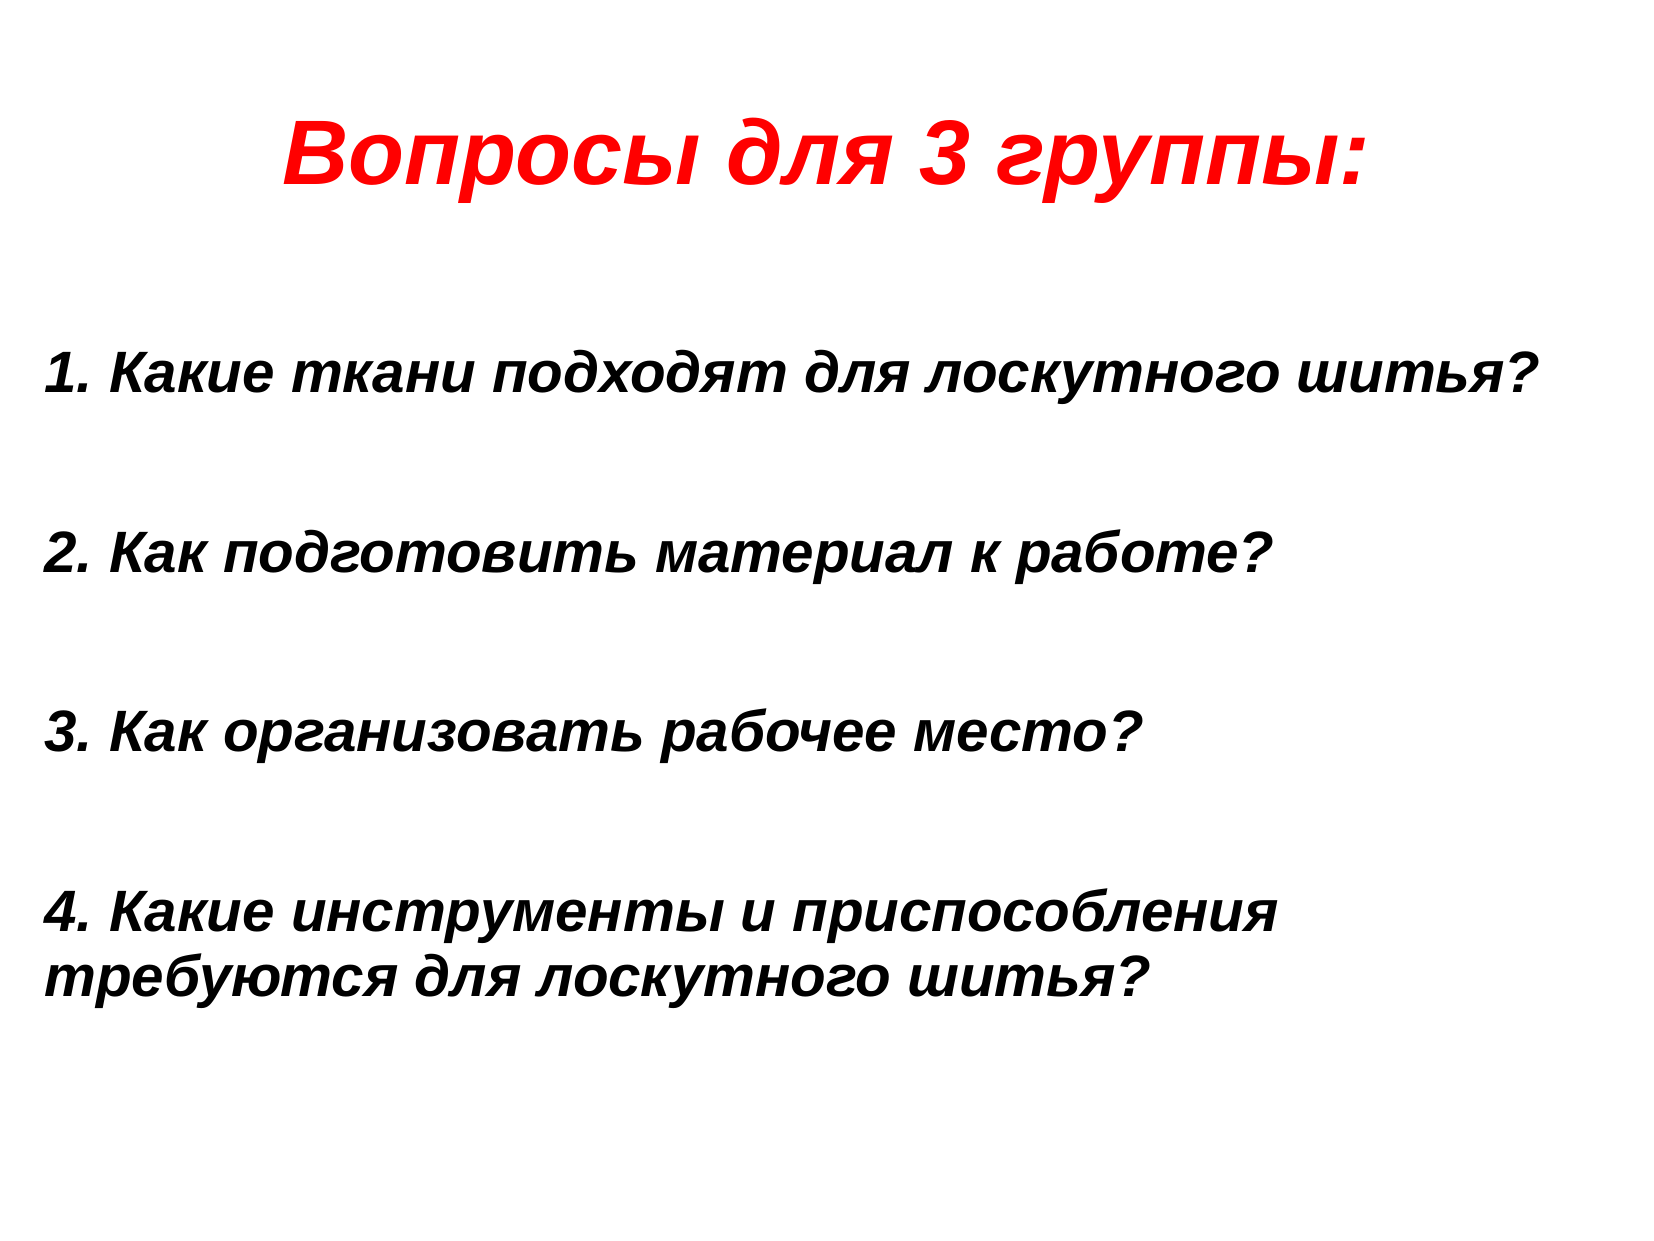

# Вопросы для 3 группы:
1. Какие ткани подходят для лоскутного шитья?
2. Как подготовить материал к работе?
3. Как организовать рабочее место?
4. Какие инструменты и приспособления требуются для лоскутного шитья?